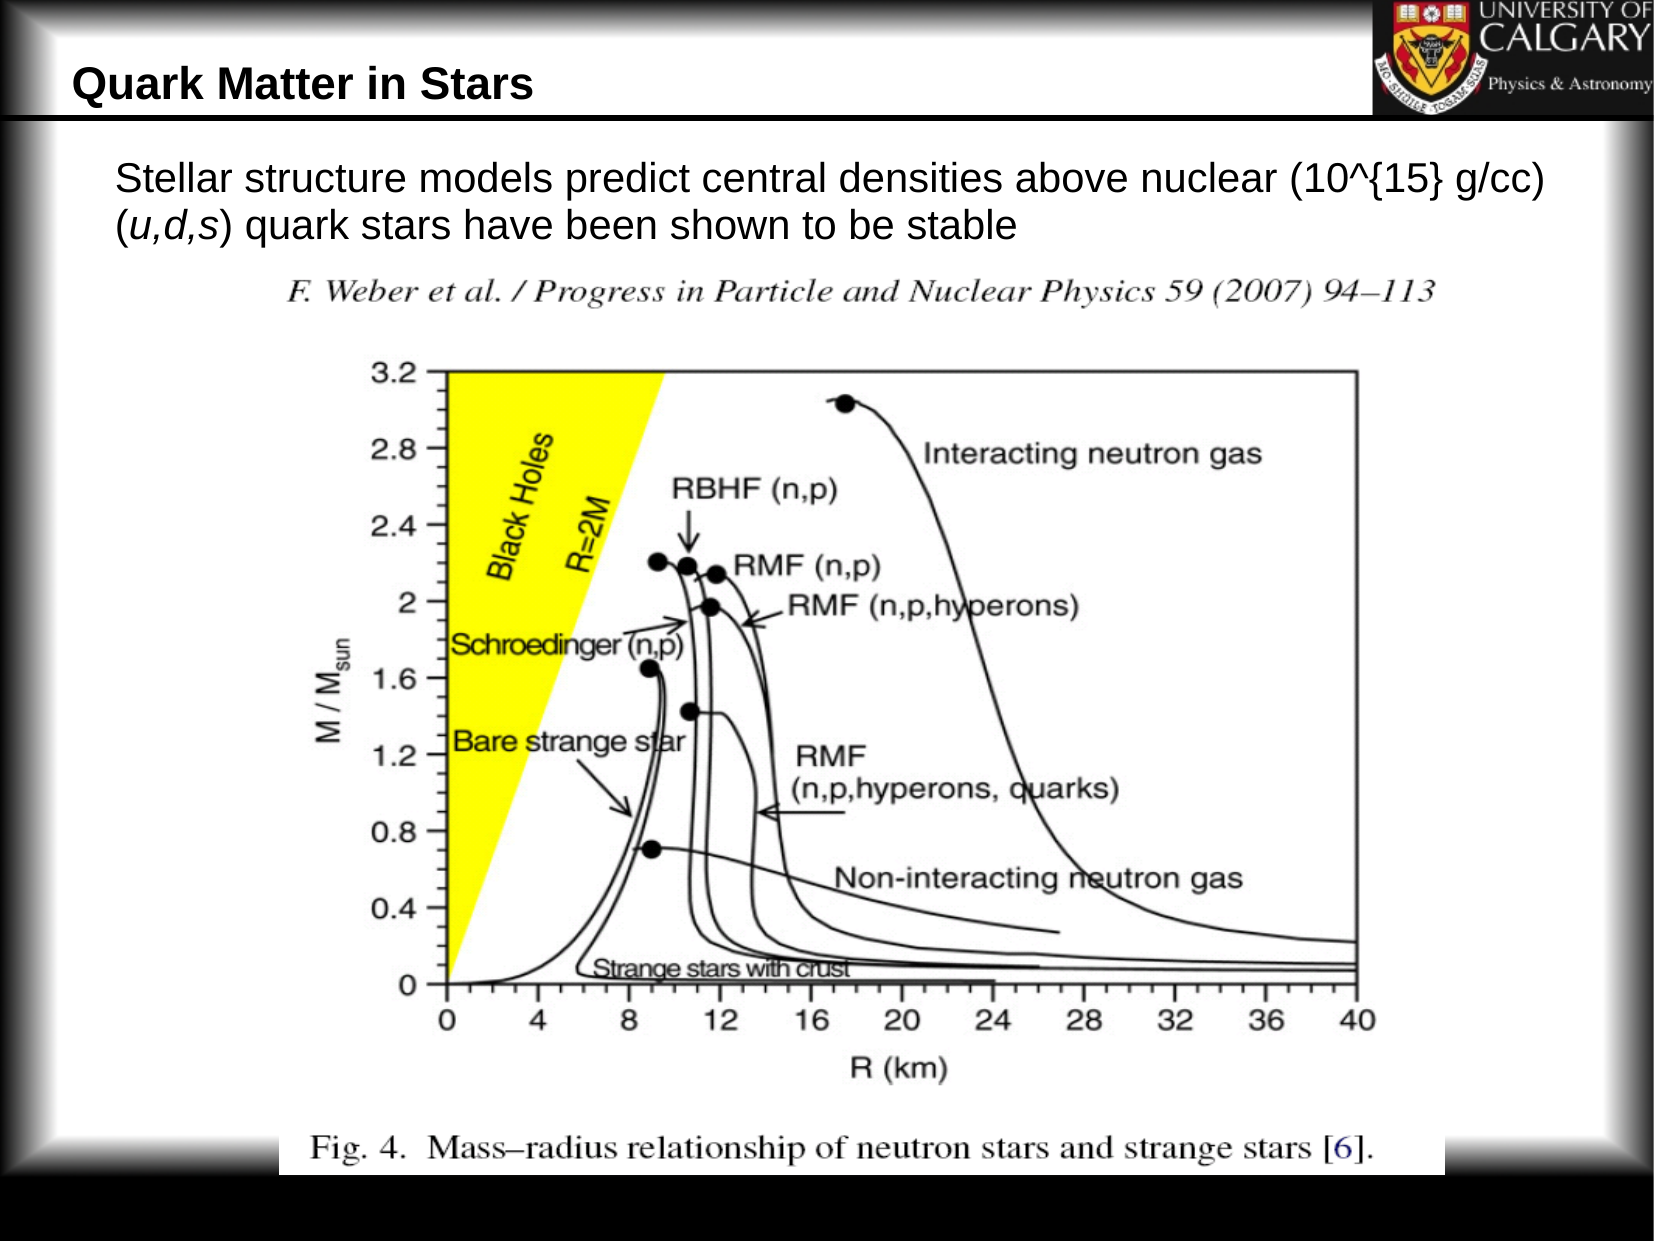

Quark Matter in Stars
 Stellar structure models predict central densities above nuclear (10^{15} g/cc)
 (u,d,s) quark stars have been shown to be stable